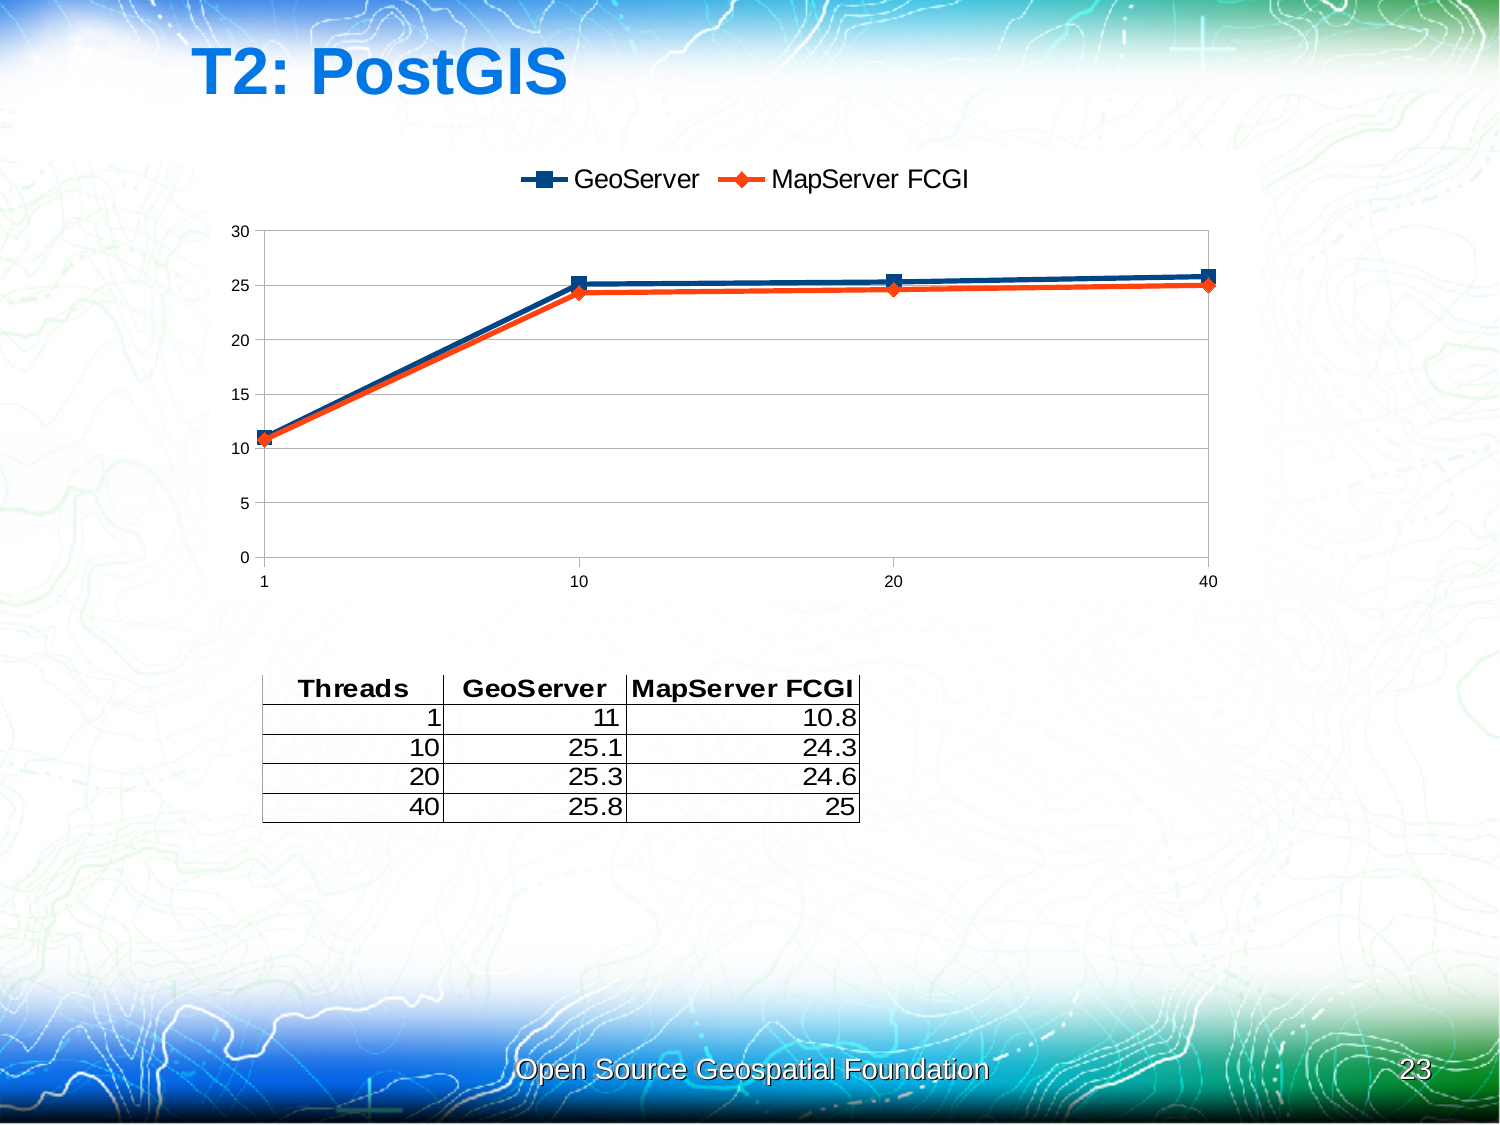

# T2: PostGIS
### Chart
| Category | GeoServer | MapServer FCGI |
|---|---|---|
| 1 | 11.0 | 10.8 |
| 10 | 25.1 | 24.3 |
| 20 | 25.3 | 24.6 |
| 40 | 25.8 | 25.0 |Open Source Geospatial Foundation
23